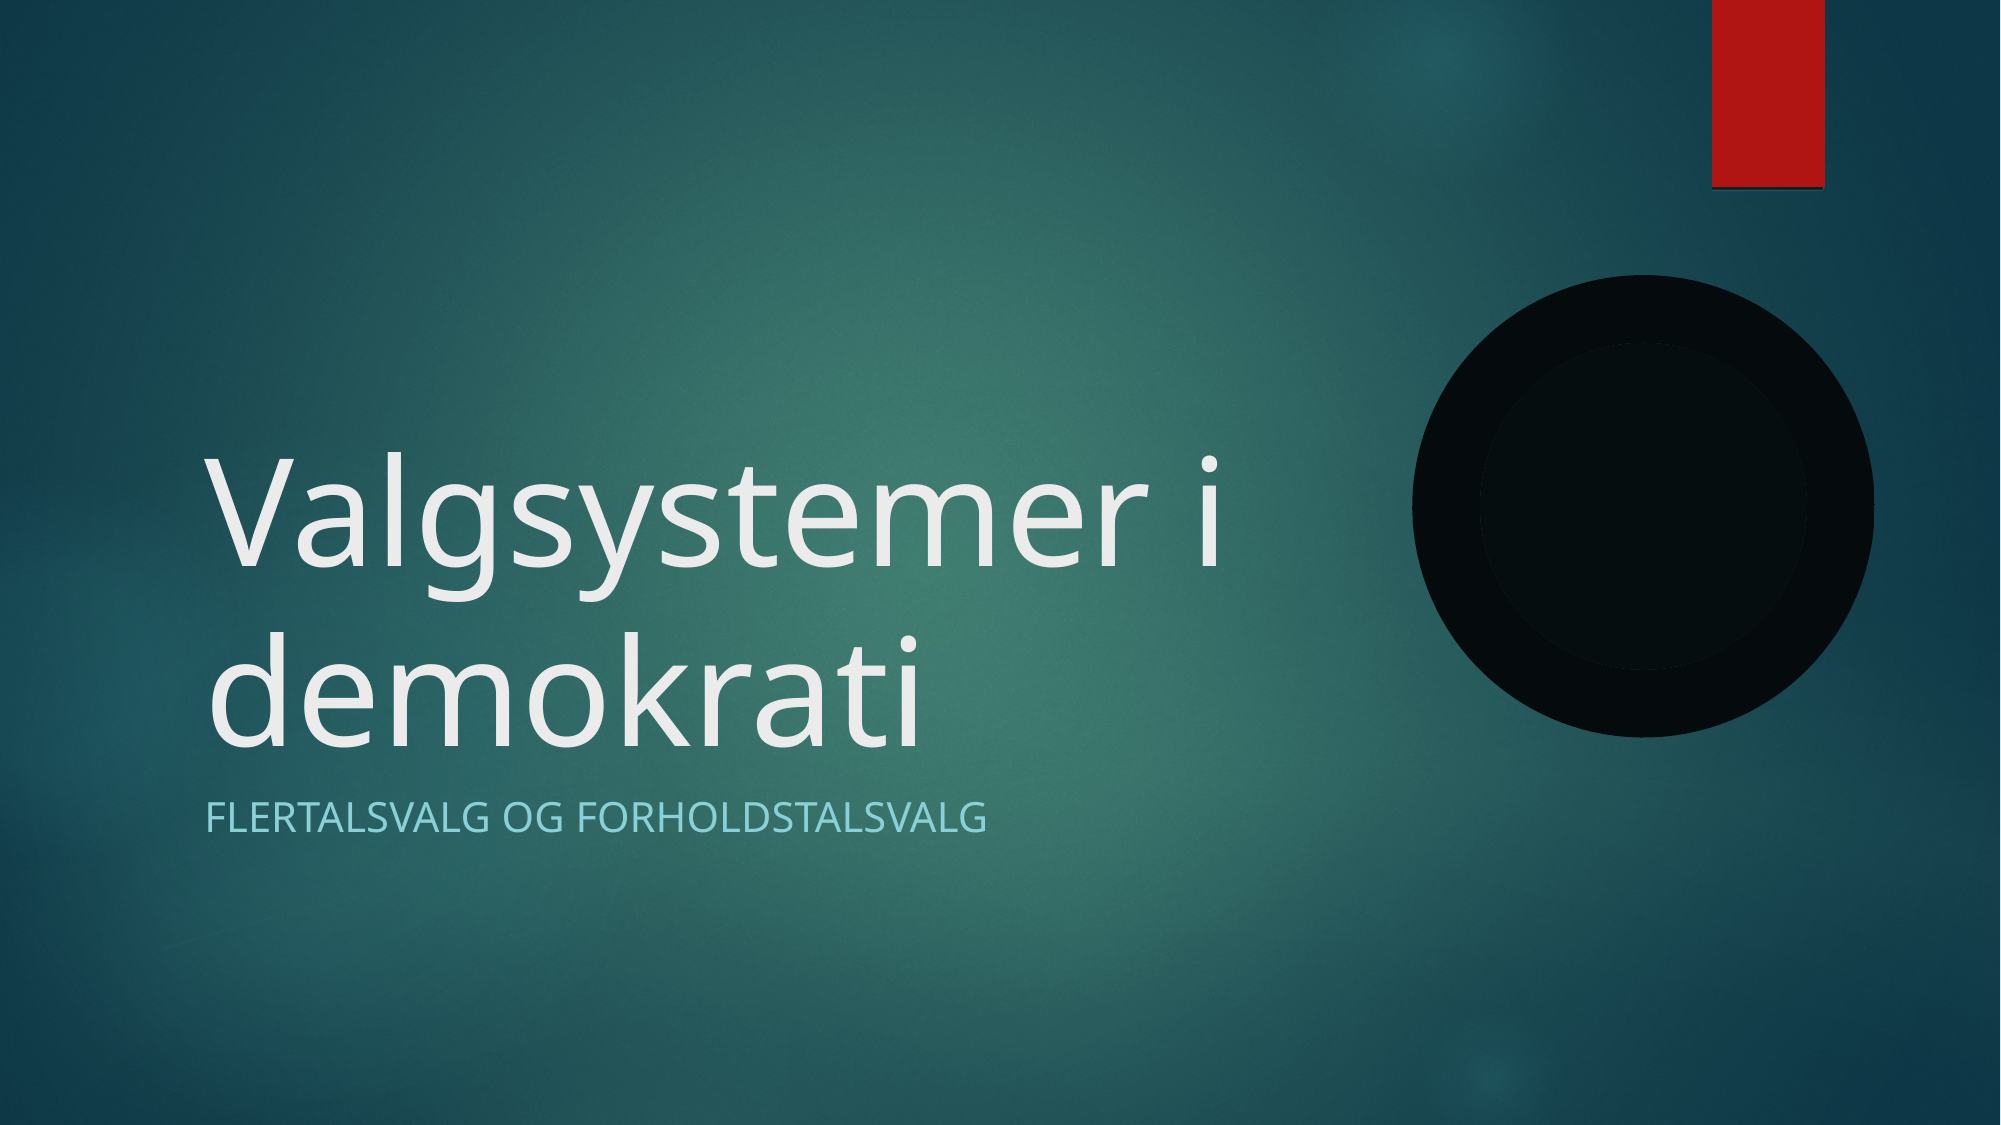

# Valgsystemer i demokrati
Flertalsvalg og forholdstalsvalg